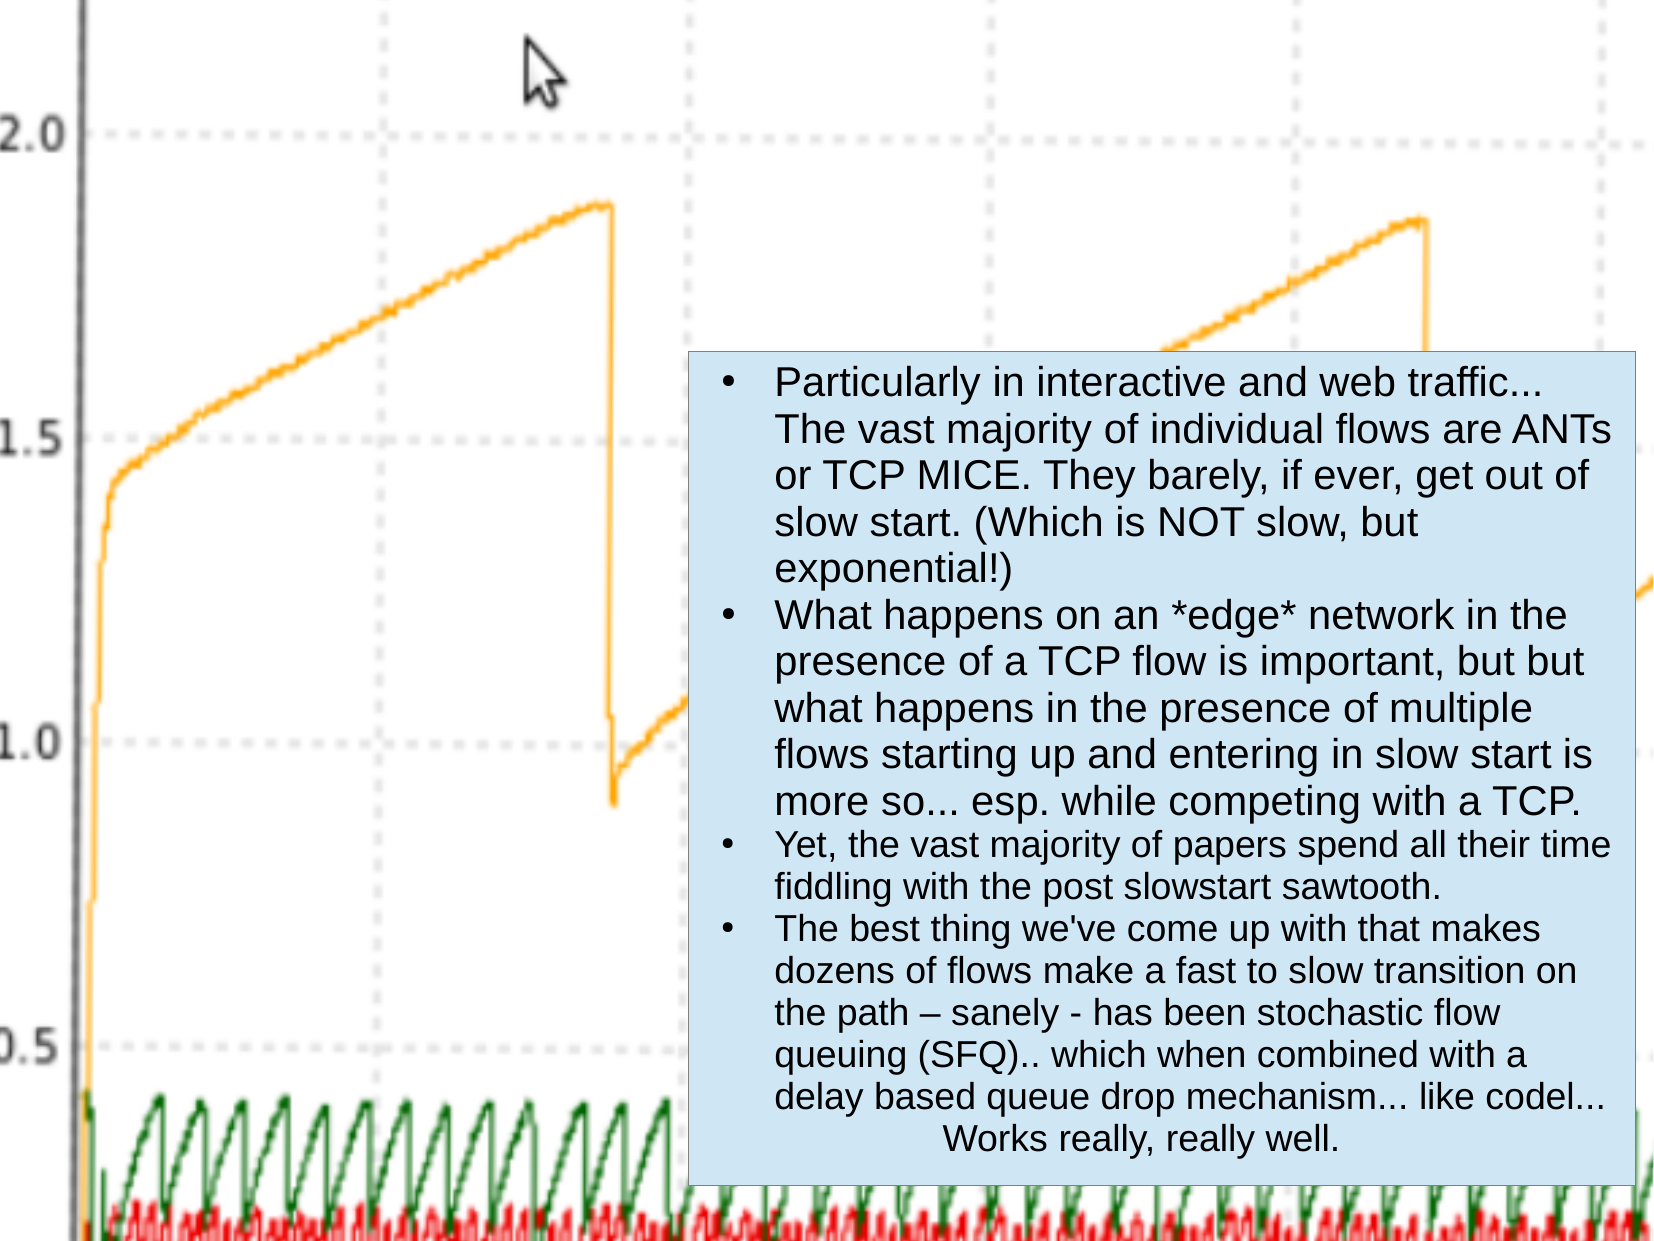

# TCP's behavior (Reality 101)
Particularly in interactive and web traffic...
The vast majority of individual flows are ANTs or TCP MICE. They barely, if ever, get out of slow start. (Which is NOT slow, but exponential!)
What happens on an *edge* network in the presence of a TCP flow is important, but but what happens in the presence of multiple flows starting up and entering in slow start is more so... esp. while competing with a TCP.
Yet, the vast majority of papers spend all their time fiddling with the post slowstart sawtooth.
The best thing we've come up with that makes dozens of flows make a fast to slow transition on the path – sanely - has been stochastic flow queuing (SFQ).. which when combined with a delay based queue drop mechanism... like codel...
 Works really, really well.